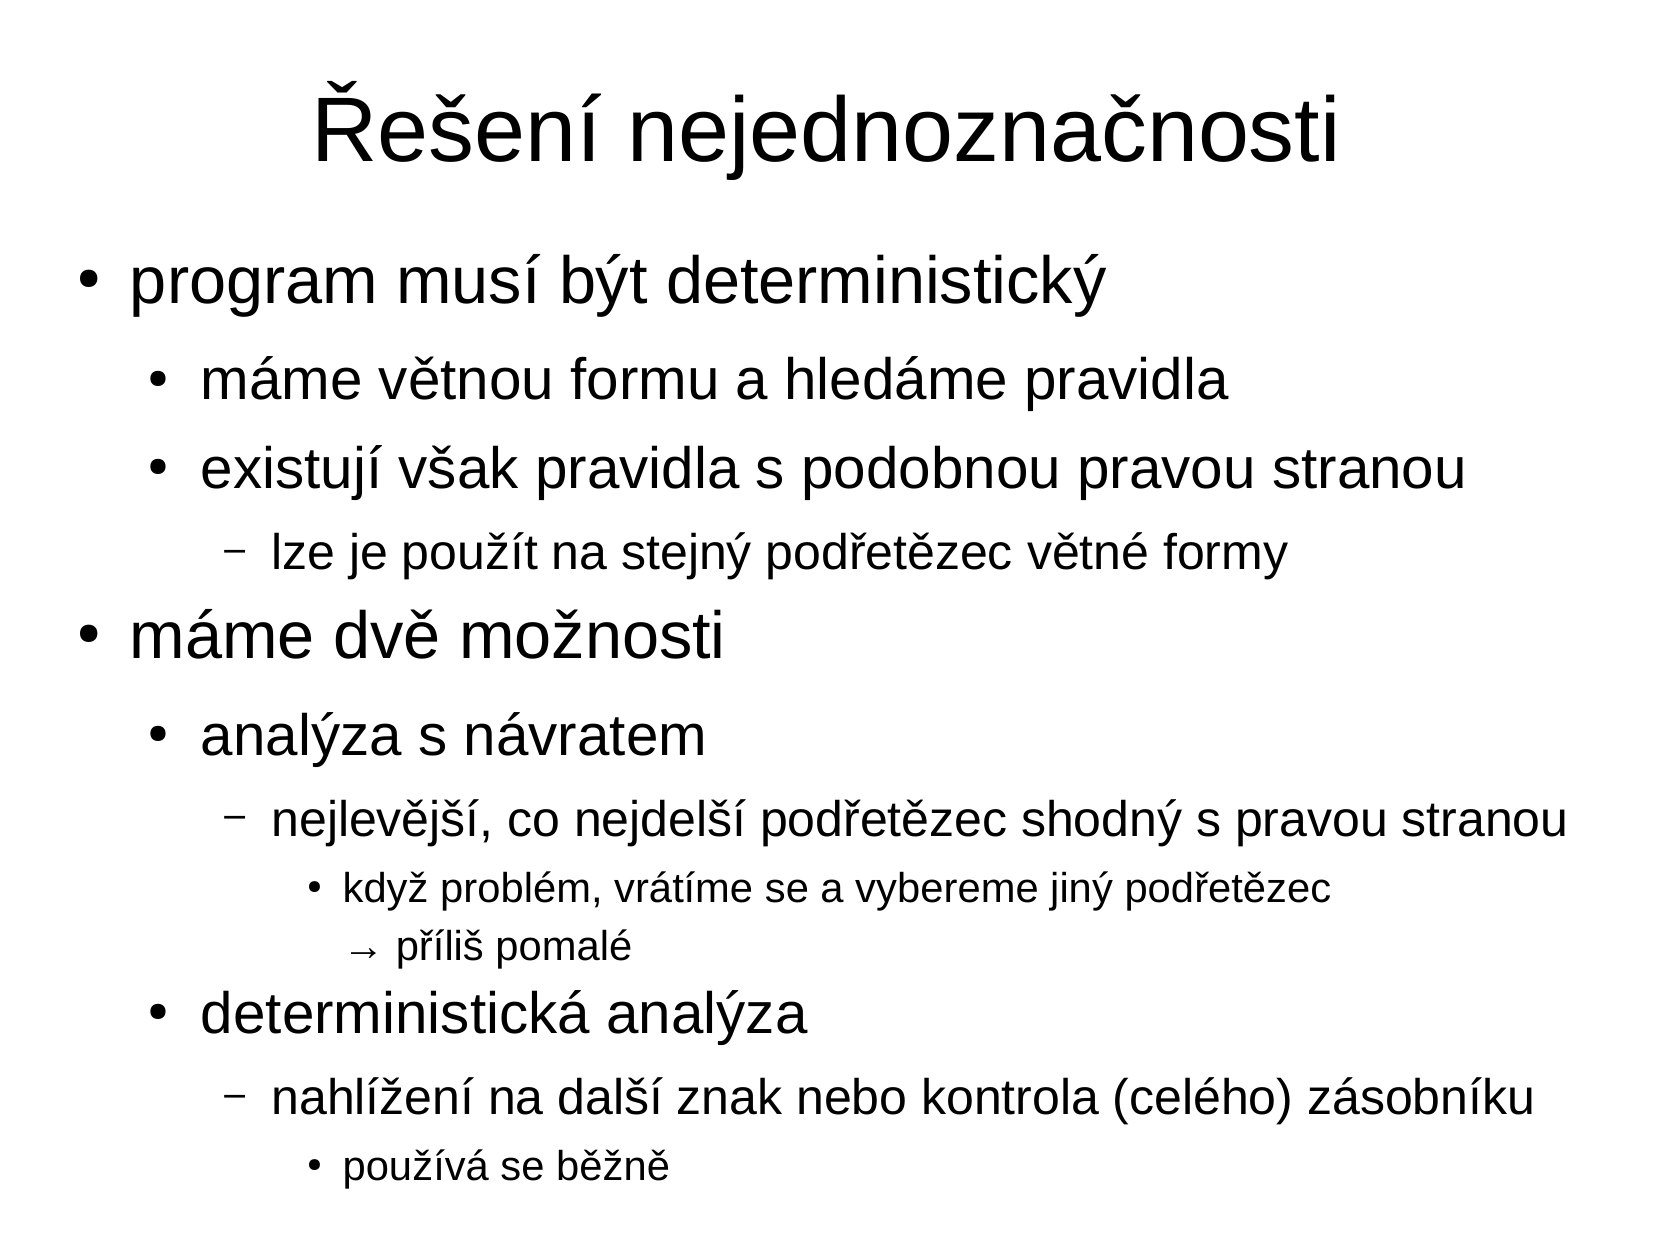

# Řešení nejednoznačnosti
program musí být deterministický
máme větnou formu a hledáme pravidla
existují však pravidla s podobnou pravou stranou
lze je použít na stejný podřetězec větné formy
máme dvě možnosti
analýza s návratem
nejlevější, co nejdelší podřetězec shodný s pravou stranou
když problém, vrátíme se a vybereme jiný podřetězec
→ příliš pomalé
deterministická analýza
nahlížení na další znak nebo kontrola (celého) zásobníku
používá se běžně